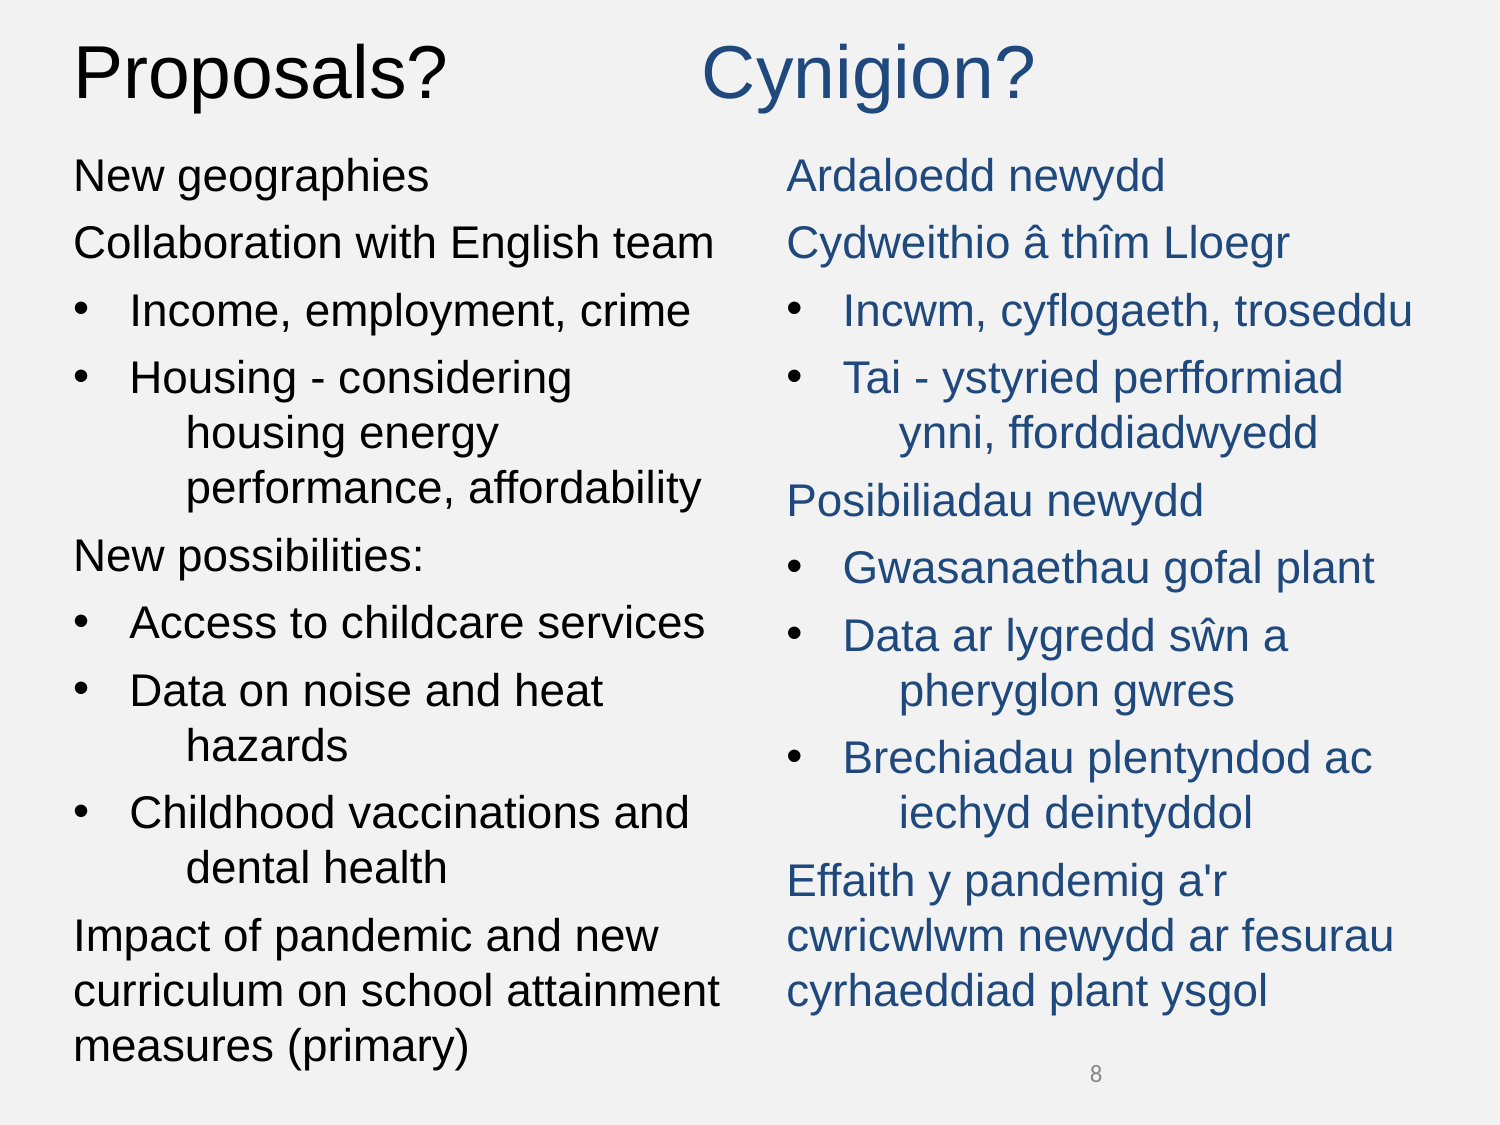

# Proposals? 		 Cynigion?
New geographies
Collaboration with English team
Income, employment, crime
Housing - considering housing energy performance, affordability
New possibilities:
Access to childcare services
Data on noise and heat hazards
Childhood vaccinations and dental health
Impact of pandemic and new curriculum on school attainment measures (primary)
Ardaloedd newydd
Cydweithio â thîm Lloegr
Incwm, cyflogaeth, troseddu
Tai - ystyried perfformiad ynni, fforddiadwyedd
Posibiliadau newydd
Gwasanaethau gofal plant
Data ar lygredd sŵn a pheryglon gwres
Brechiadau plentyndod ac iechyd deintyddol
Effaith y pandemig a'r cwricwlwm newydd ar fesurau cyrhaeddiad plant ysgol